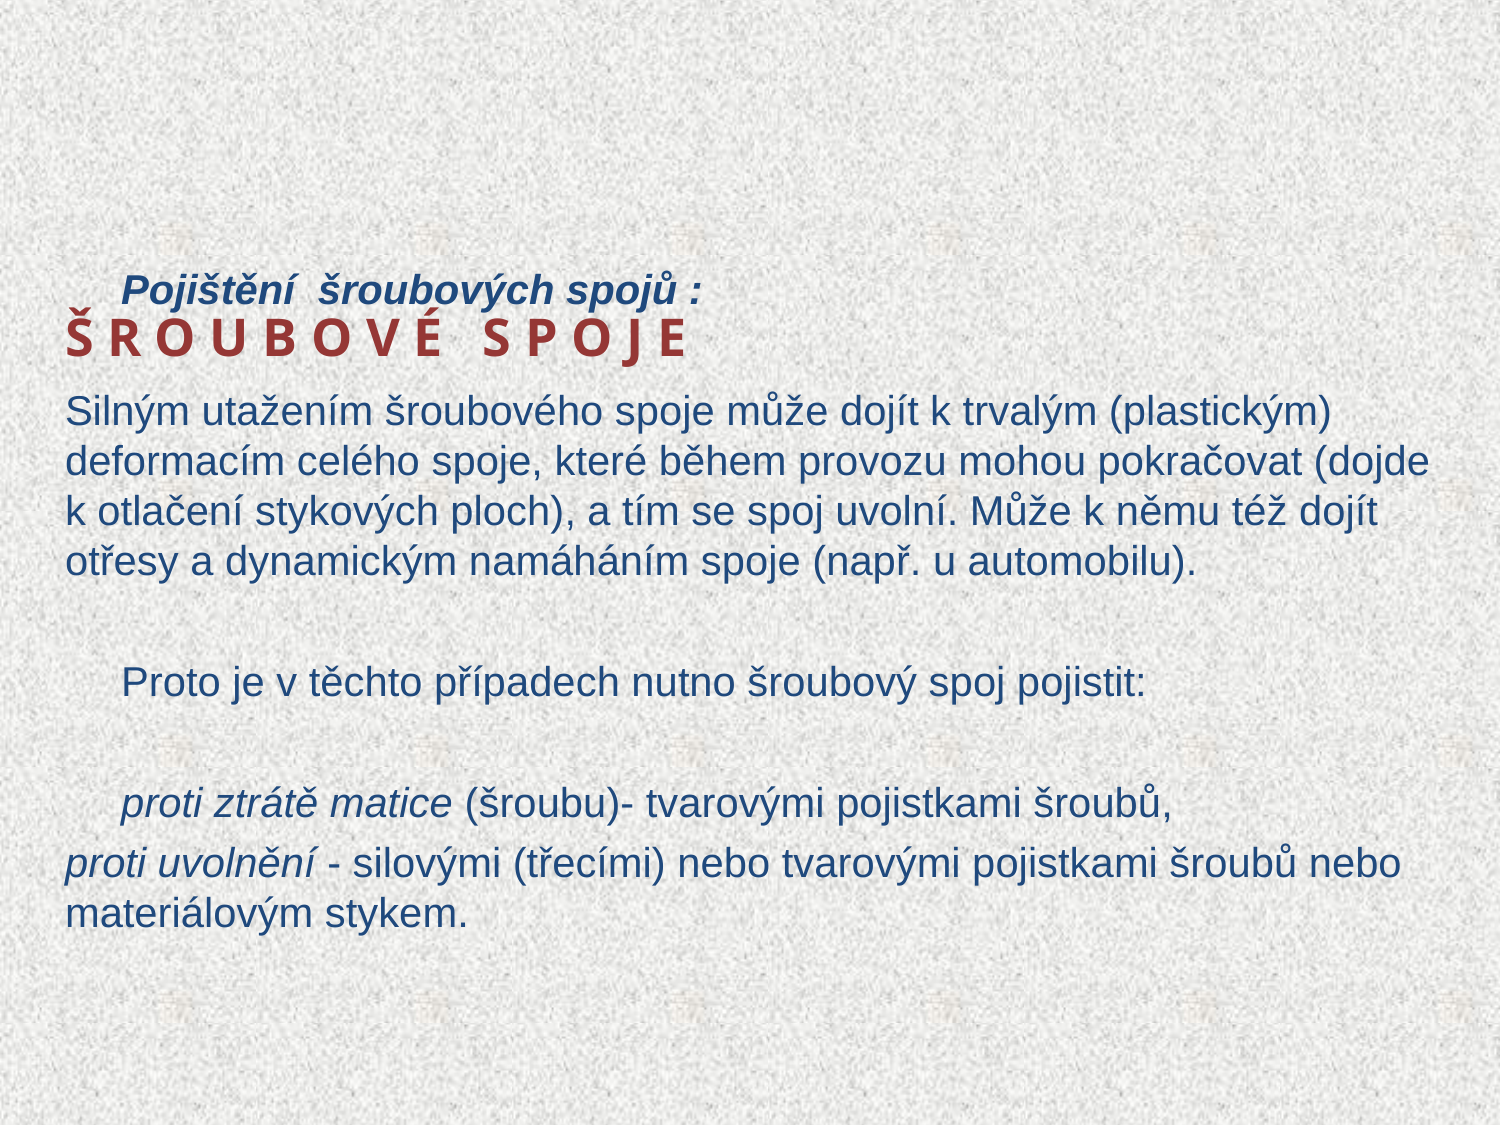

Š R O U B O V É S P O J E
# Pojištění šroubových spojů :
Silným utažením šroubového spoje může dojít k trvalým (plastickým) deformacím celého spoje, které během provozu mohou pokračovat (dojde k otlačení stykových ploch), a tím se spoj uvolní. Může k němu též dojít otřesy a dynamickým namáháním spoje (např. u automobilu).
Proto je v těchto případech nutno šroubový spoj pojistit:
proti ztrátě matice (šroubu)- tvarovými pojistkami šroubů,
proti uvolnění - silovými (třecími) nebo tvarovými pojistkami šroubů nebo materiálovým stykem.